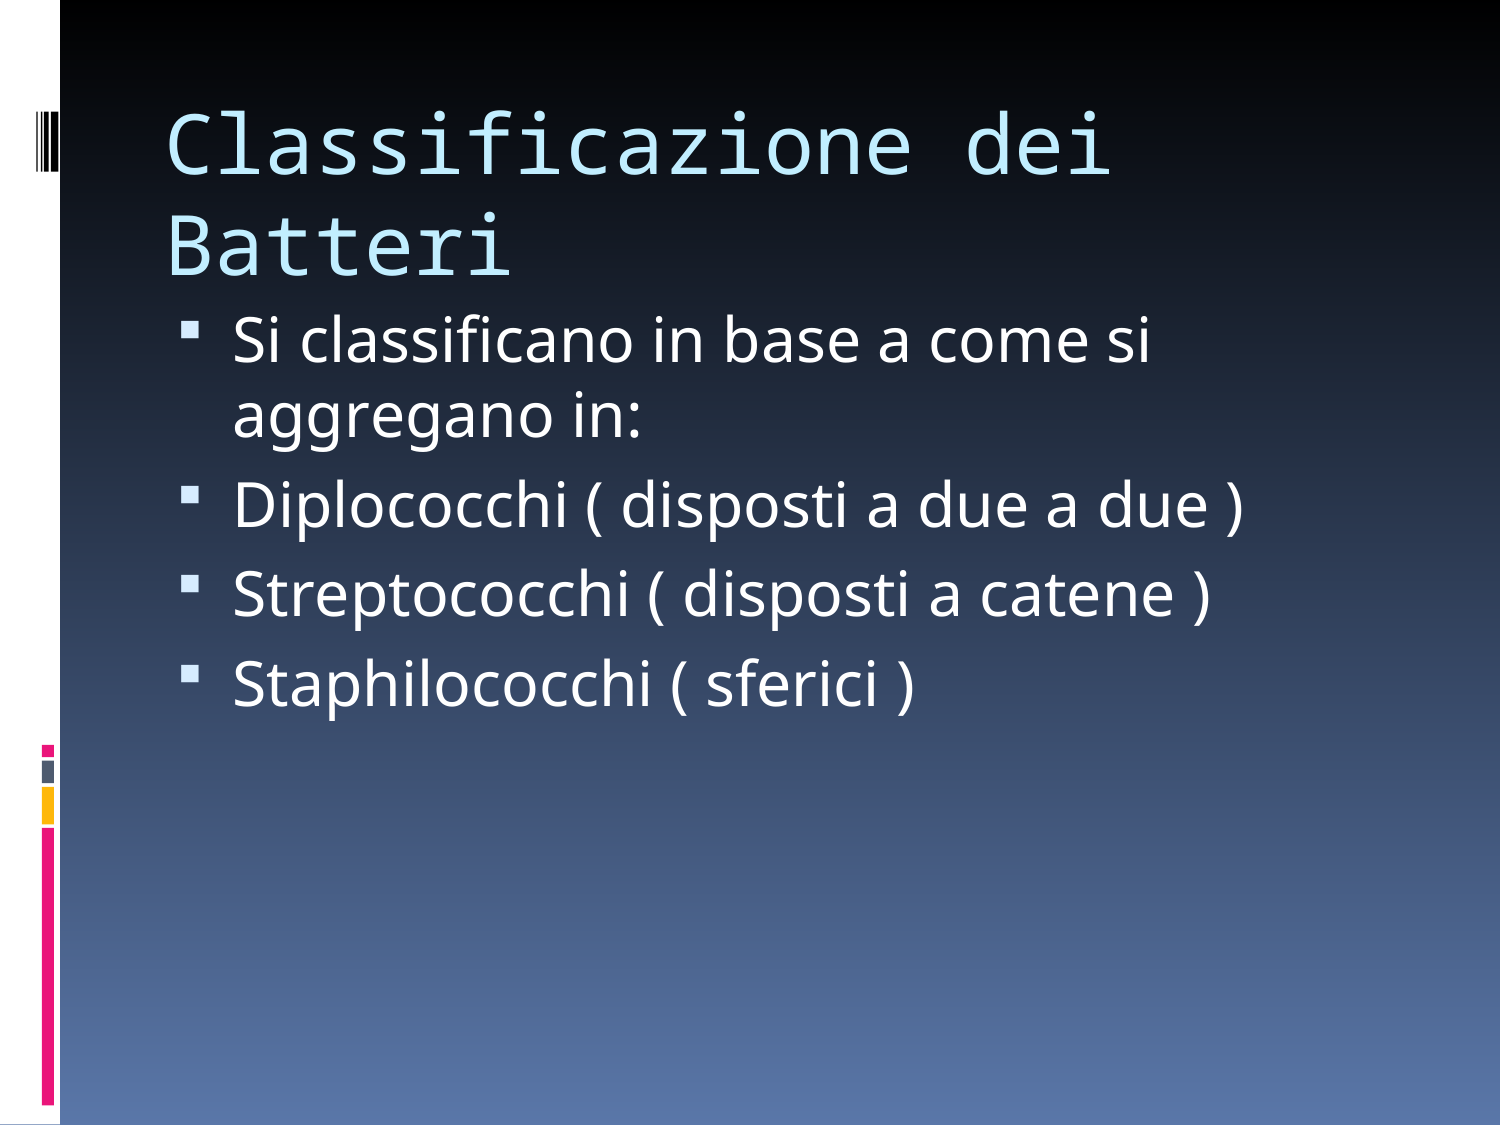

# Classificazione dei Batteri
Si classificano in base a come si aggregano in:
Diplococchi ( disposti a due a due )
Streptococchi ( disposti a catene )
Staphilococchi ( sferici )